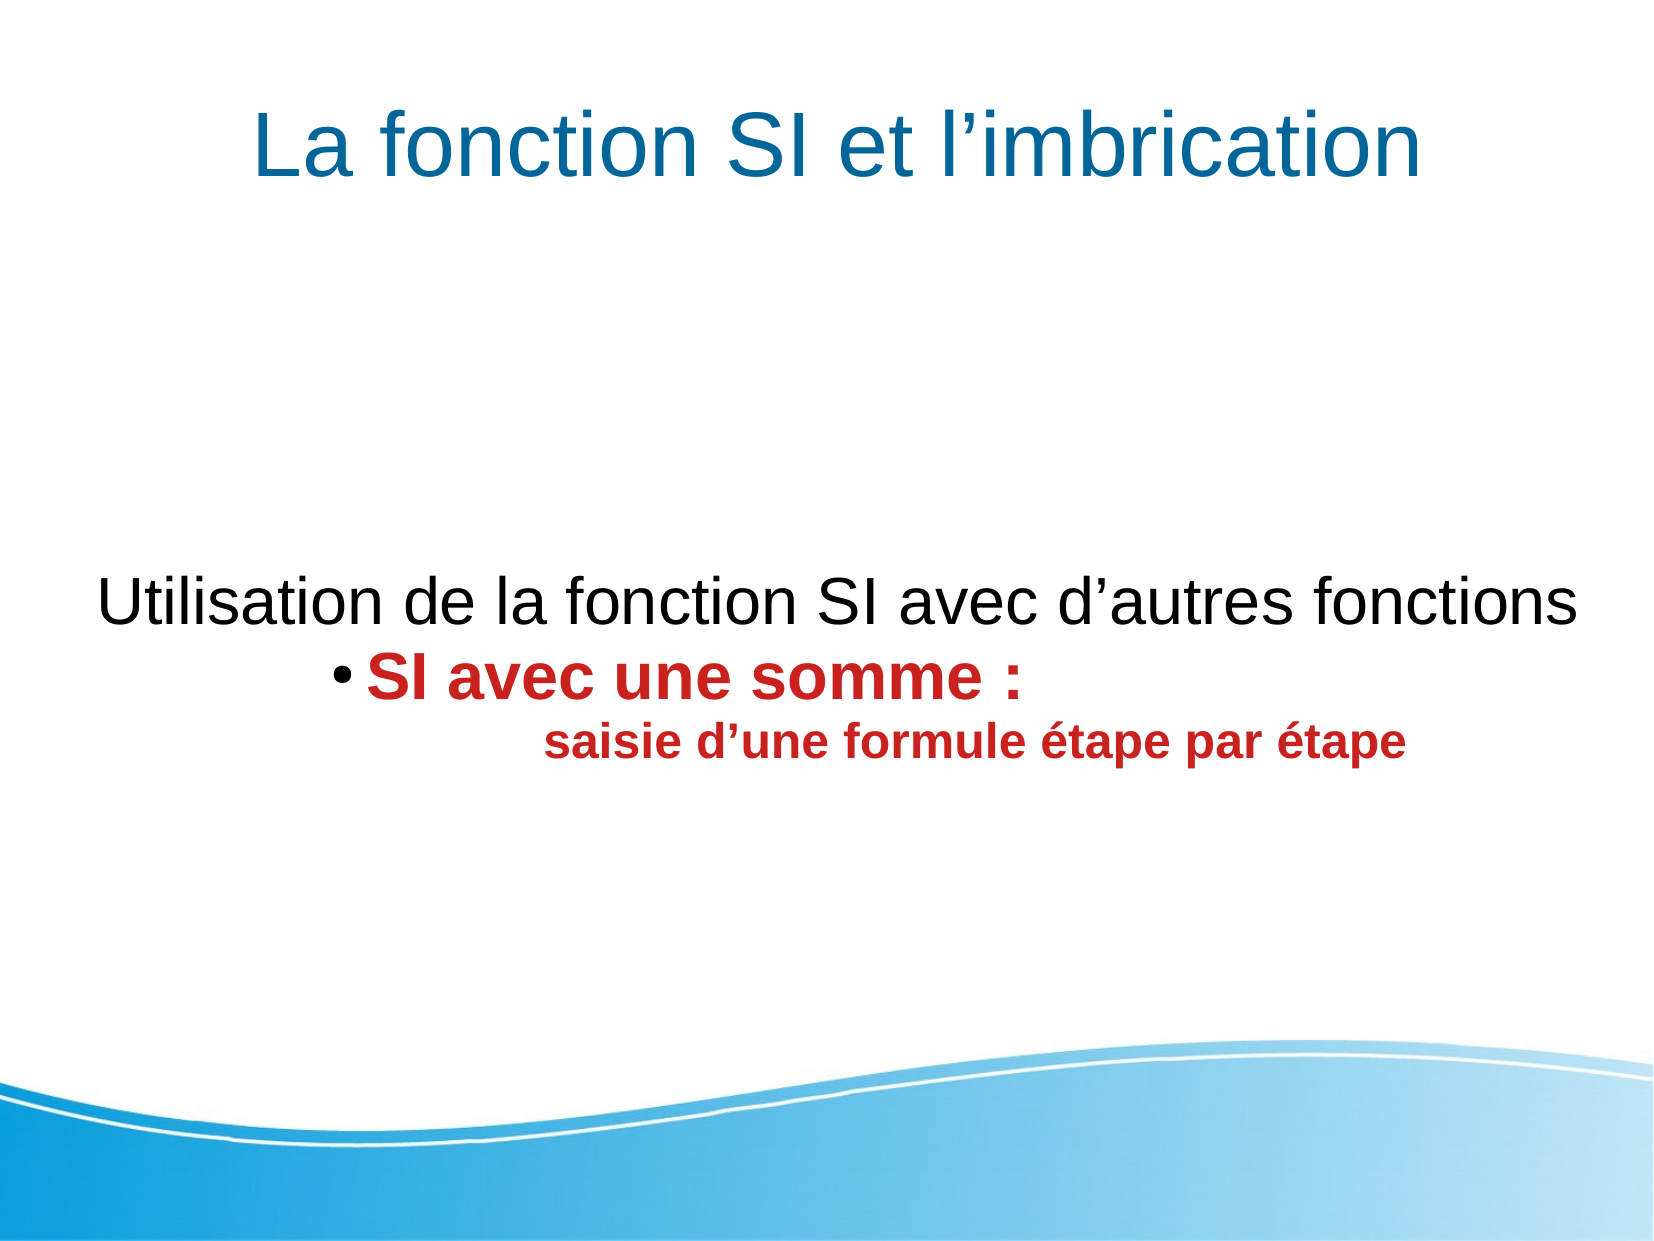

# La fonction SI et l’imbrication
Utilisation de la fonction SI avec d’autres fonctions
SI avec une somme :
saisie d’une formule étape par étape